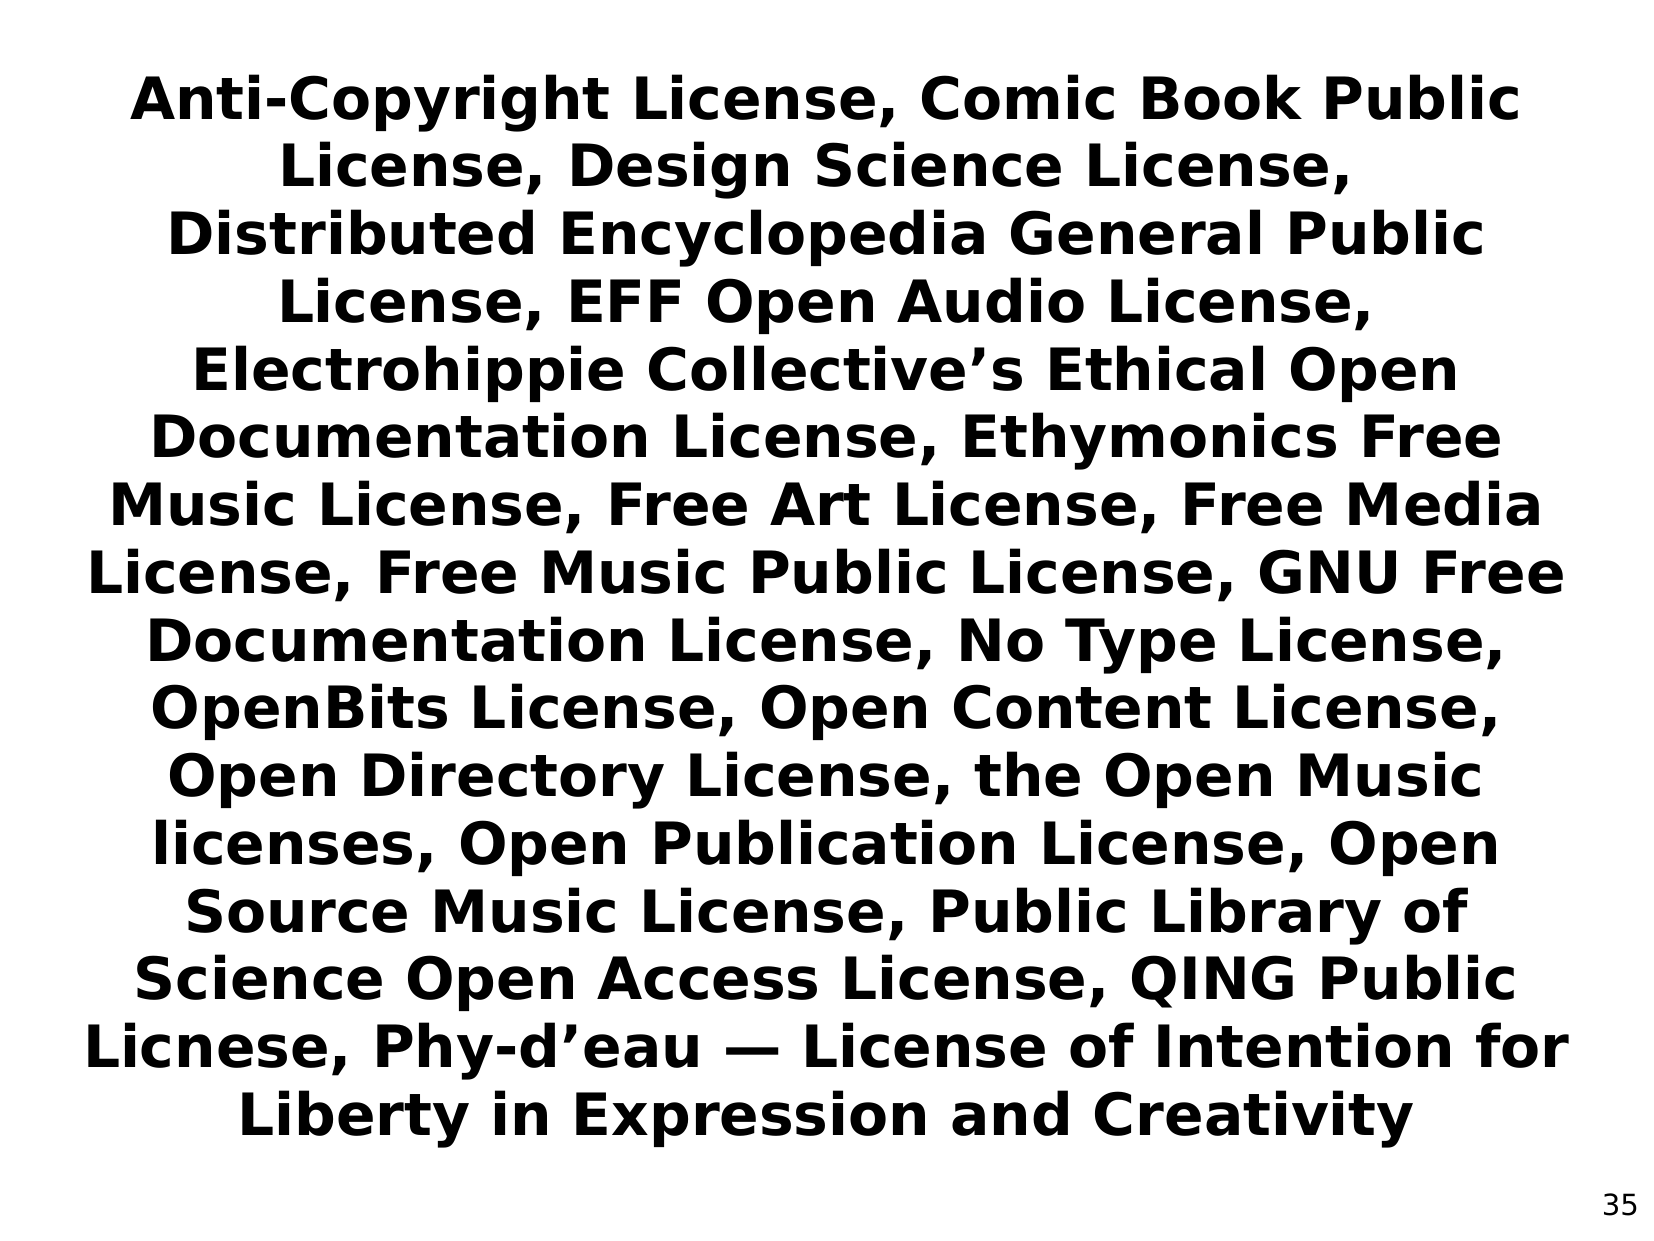

# Anti-Copyright License, Comic Book Public License, Design Science License, Distributed Encyclopedia General Public License, EFF Open Audio License, Electrohippie Collective’s Ethical Open Documentation License, Ethymonics Free Music License, Free Art License, Free Media License, Free Music Public License, GNU Free Documentation License, No Type License, OpenBits License, Open Content License, Open Directory License, the Open Music licenses, Open Publication License, Open Source Music License, Public Library of Science Open Access License, QING Public Licnese, Phy-d’eau — License of Intention for Liberty in Expression and Creativity